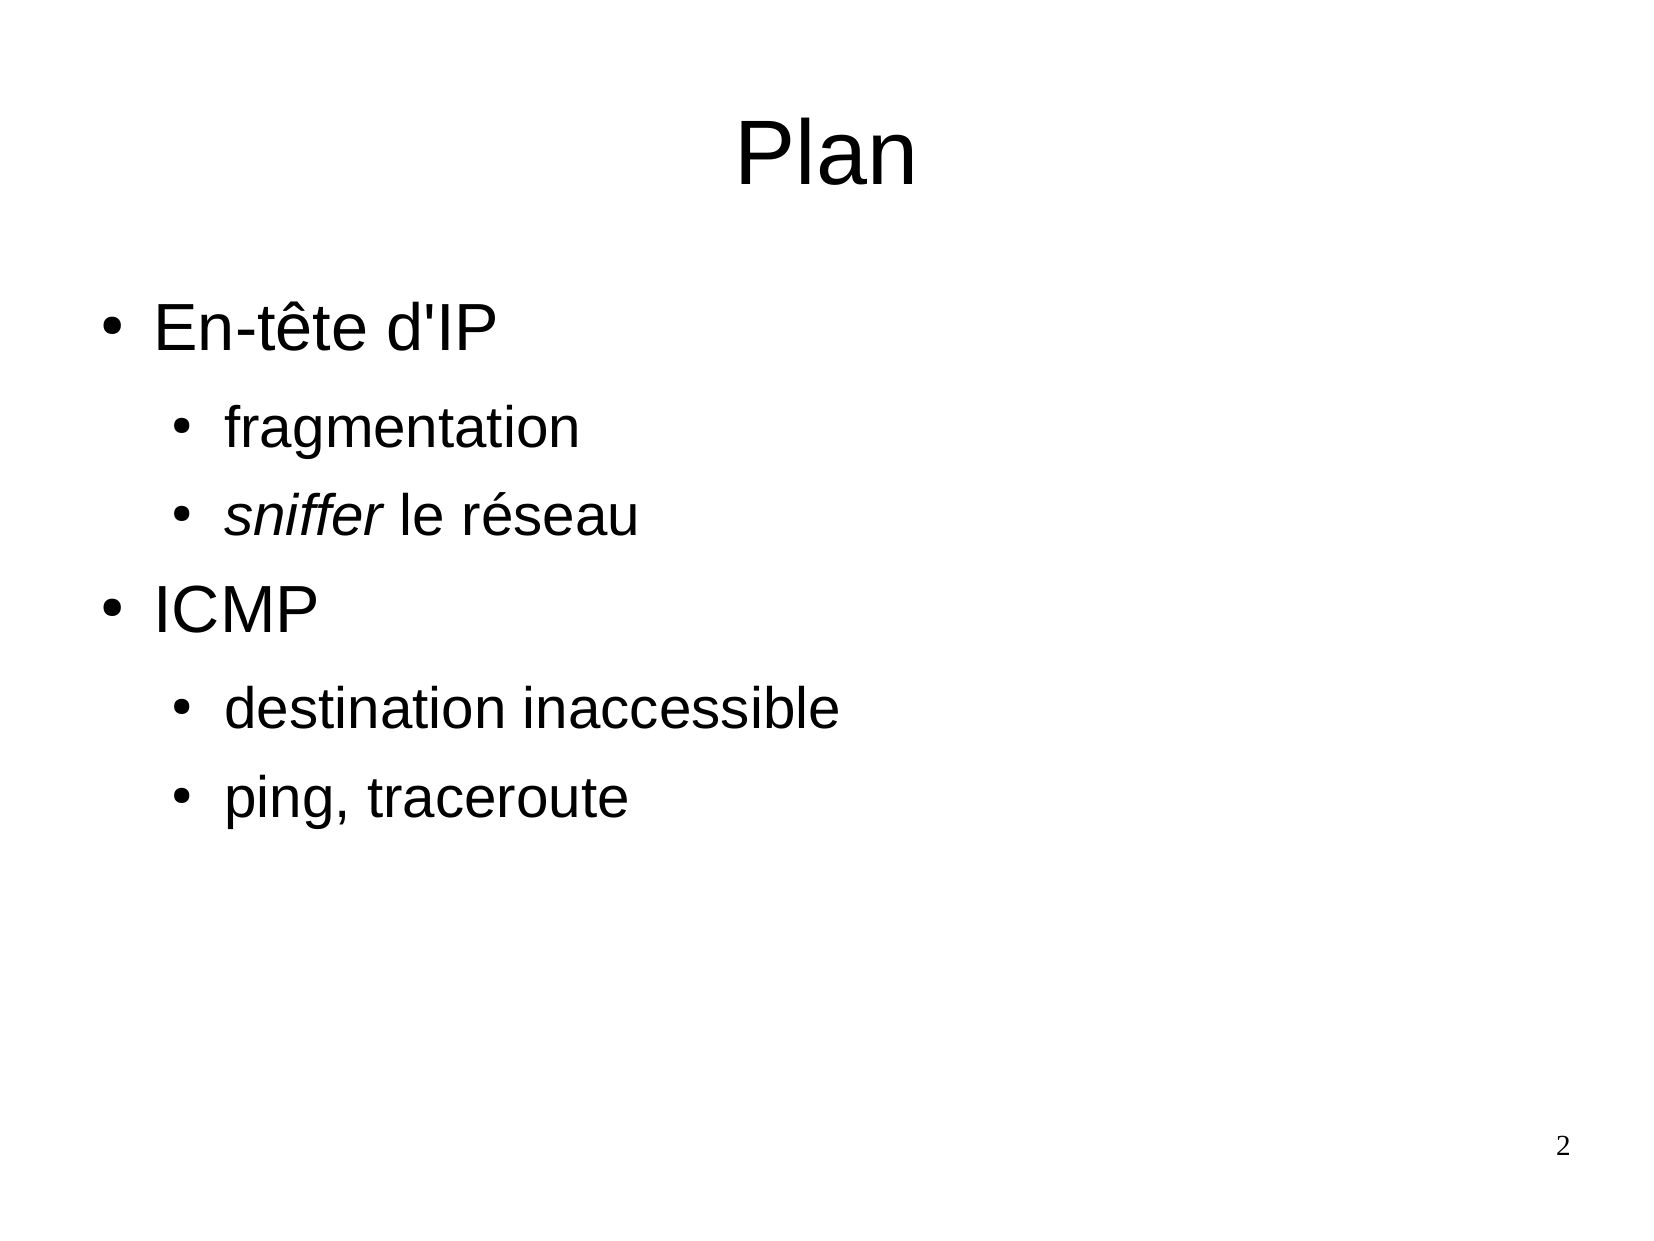

# Plan
En-tête d'IP
fragmentation
sniffer le réseau
ICMP
destination inaccessible
ping, traceroute
2